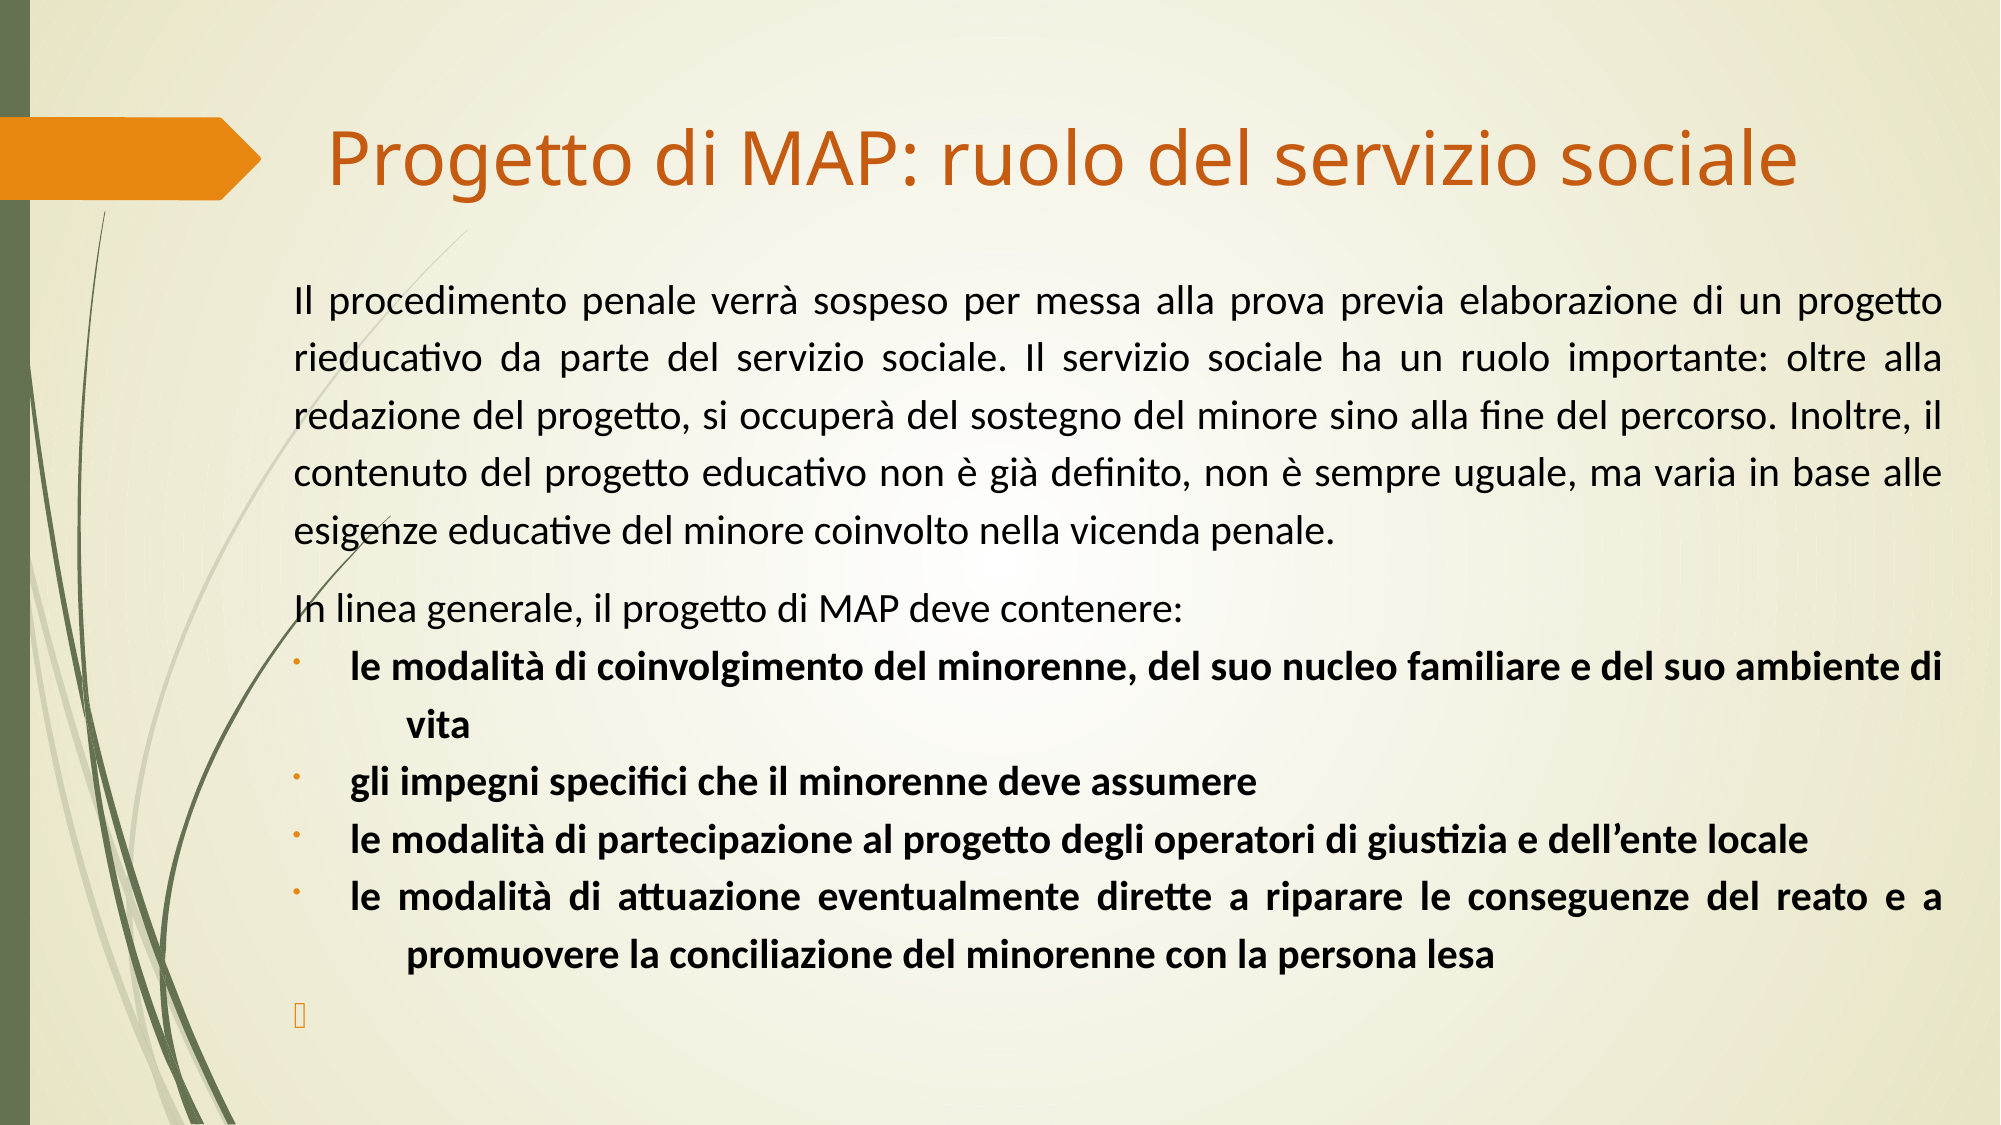

# Progetto di MAP: ruolo del servizio sociale
Il procedimento penale verrà sospeso per messa alla prova previa elaborazione di un progetto rieducativo da parte del servizio sociale. Il servizio sociale ha un ruolo importante: oltre alla redazione del progetto, si occuperà del sostegno del minore sino alla fine del percorso. Inoltre, il contenuto del progetto educativo non è già definito, non è sempre uguale, ma varia in base alle esigenze educative del minore coinvolto nella vicenda penale.
In linea generale, il progetto di MAP deve contenere:
le modalità di coinvolgimento del minorenne, del suo nucleo familiare e del suo ambiente di vita
gli impegni specifici che il minorenne deve assumere
le modalità di partecipazione al progetto degli operatori di giustizia e dell’ente locale
le modalità di attuazione eventualmente dirette a riparare le conseguenze del reato e a promuovere la conciliazione del minorenne con la persona lesa